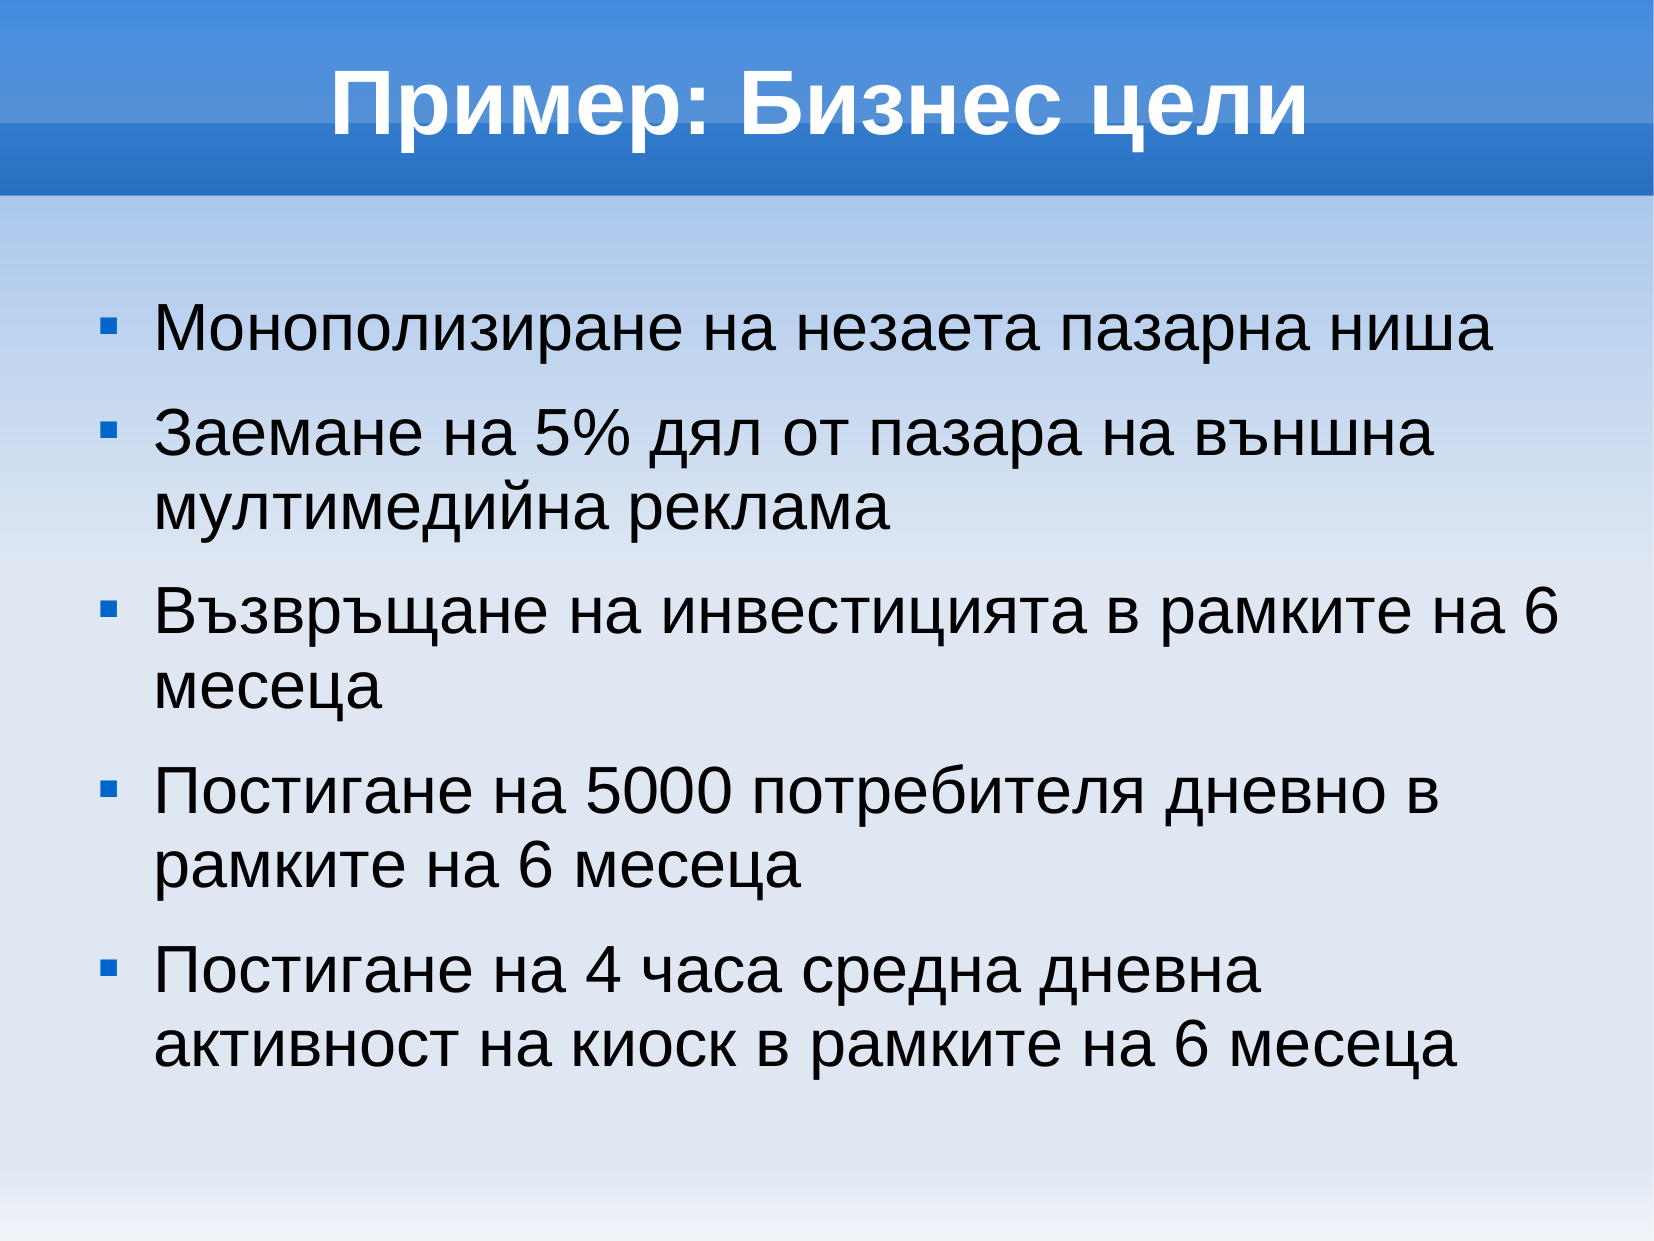

# Пример: Бизнес цели
Монополизиране на незаета пазарна ниша
Заемане на 5% дял от пазара на външна мултимедийна реклама
Възвръщане на инвестицията в рамките на 6 месеца
Постигане на 5000 потребителя дневно в рамките на 6 месеца
Постигане на 4 часа средна дневна активност на киоск в рамките на 6 месеца